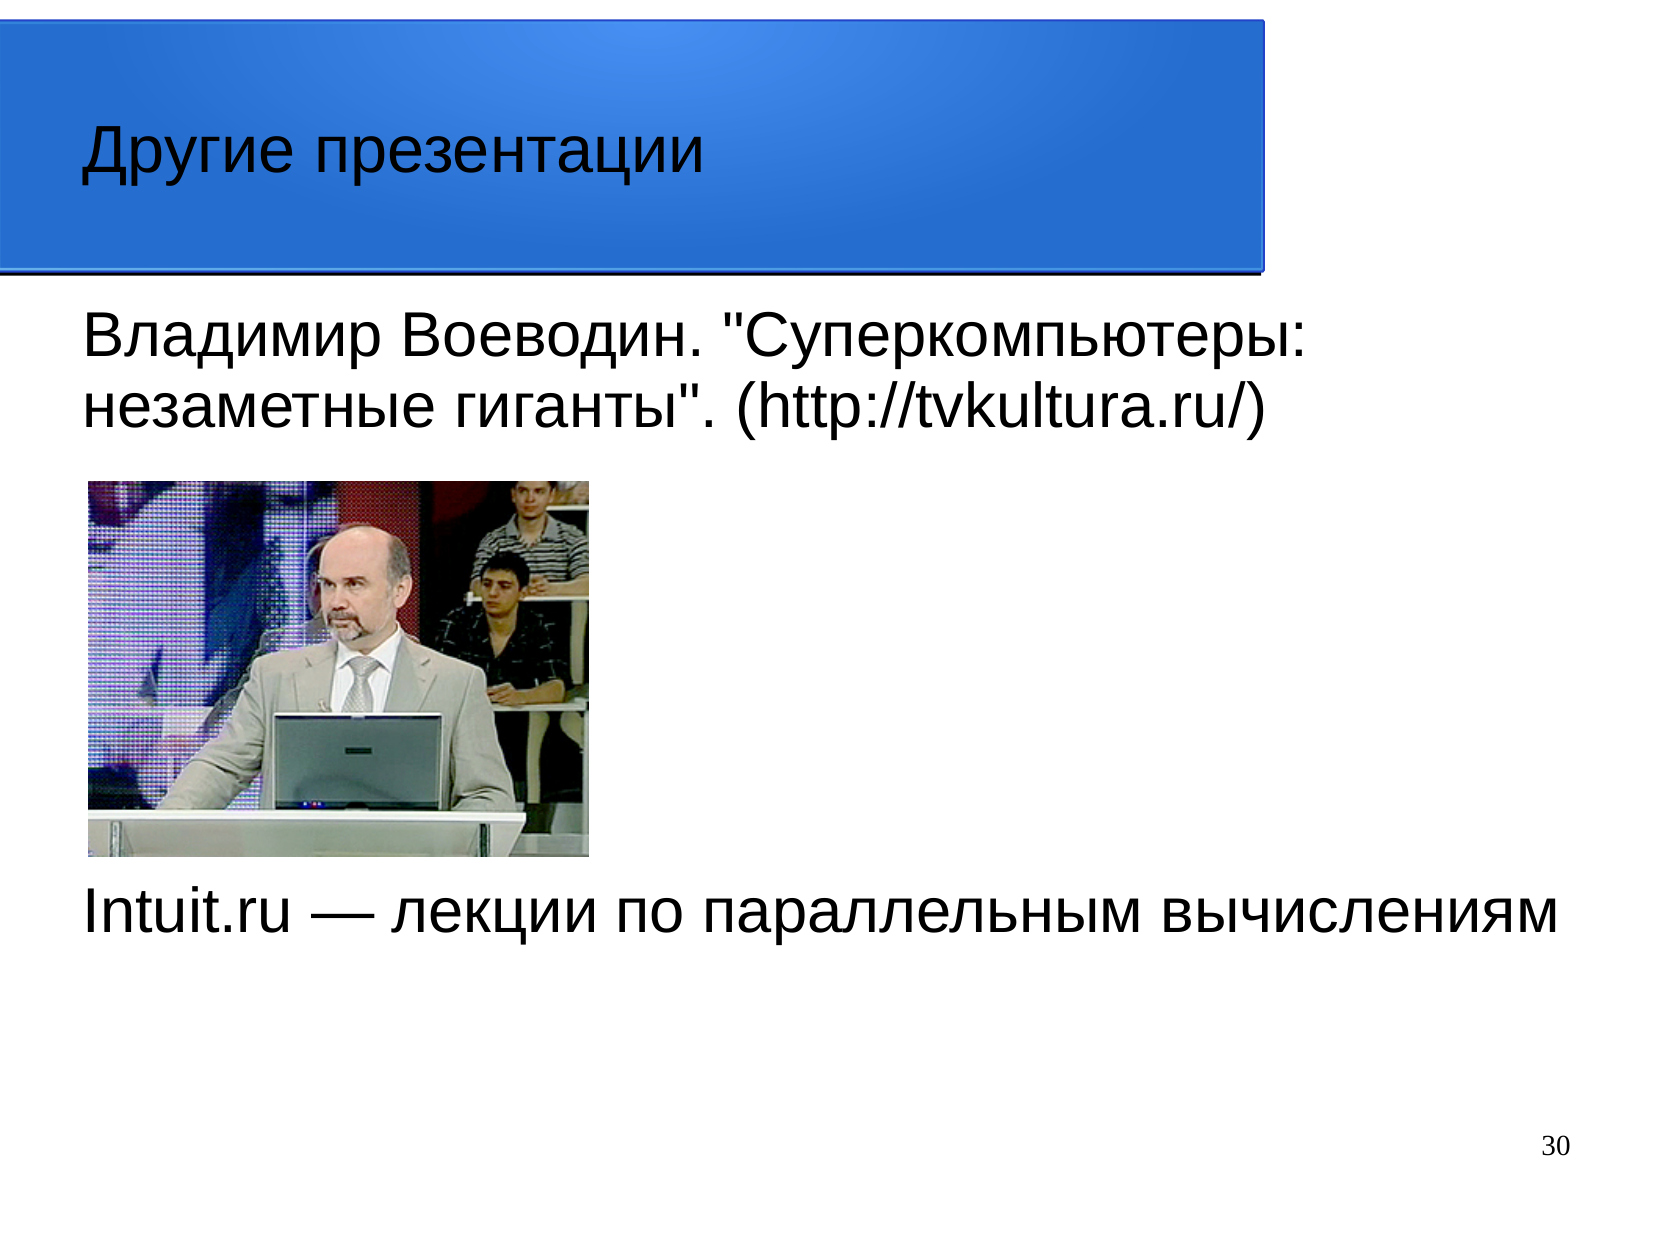

# Другие презентации
Владимир Воеводин. "Суперкомпьютеры: незаметные гиганты". (http://tvkultura.ru/)
Intuit.ru — лекции по параллельным вычислениям
30